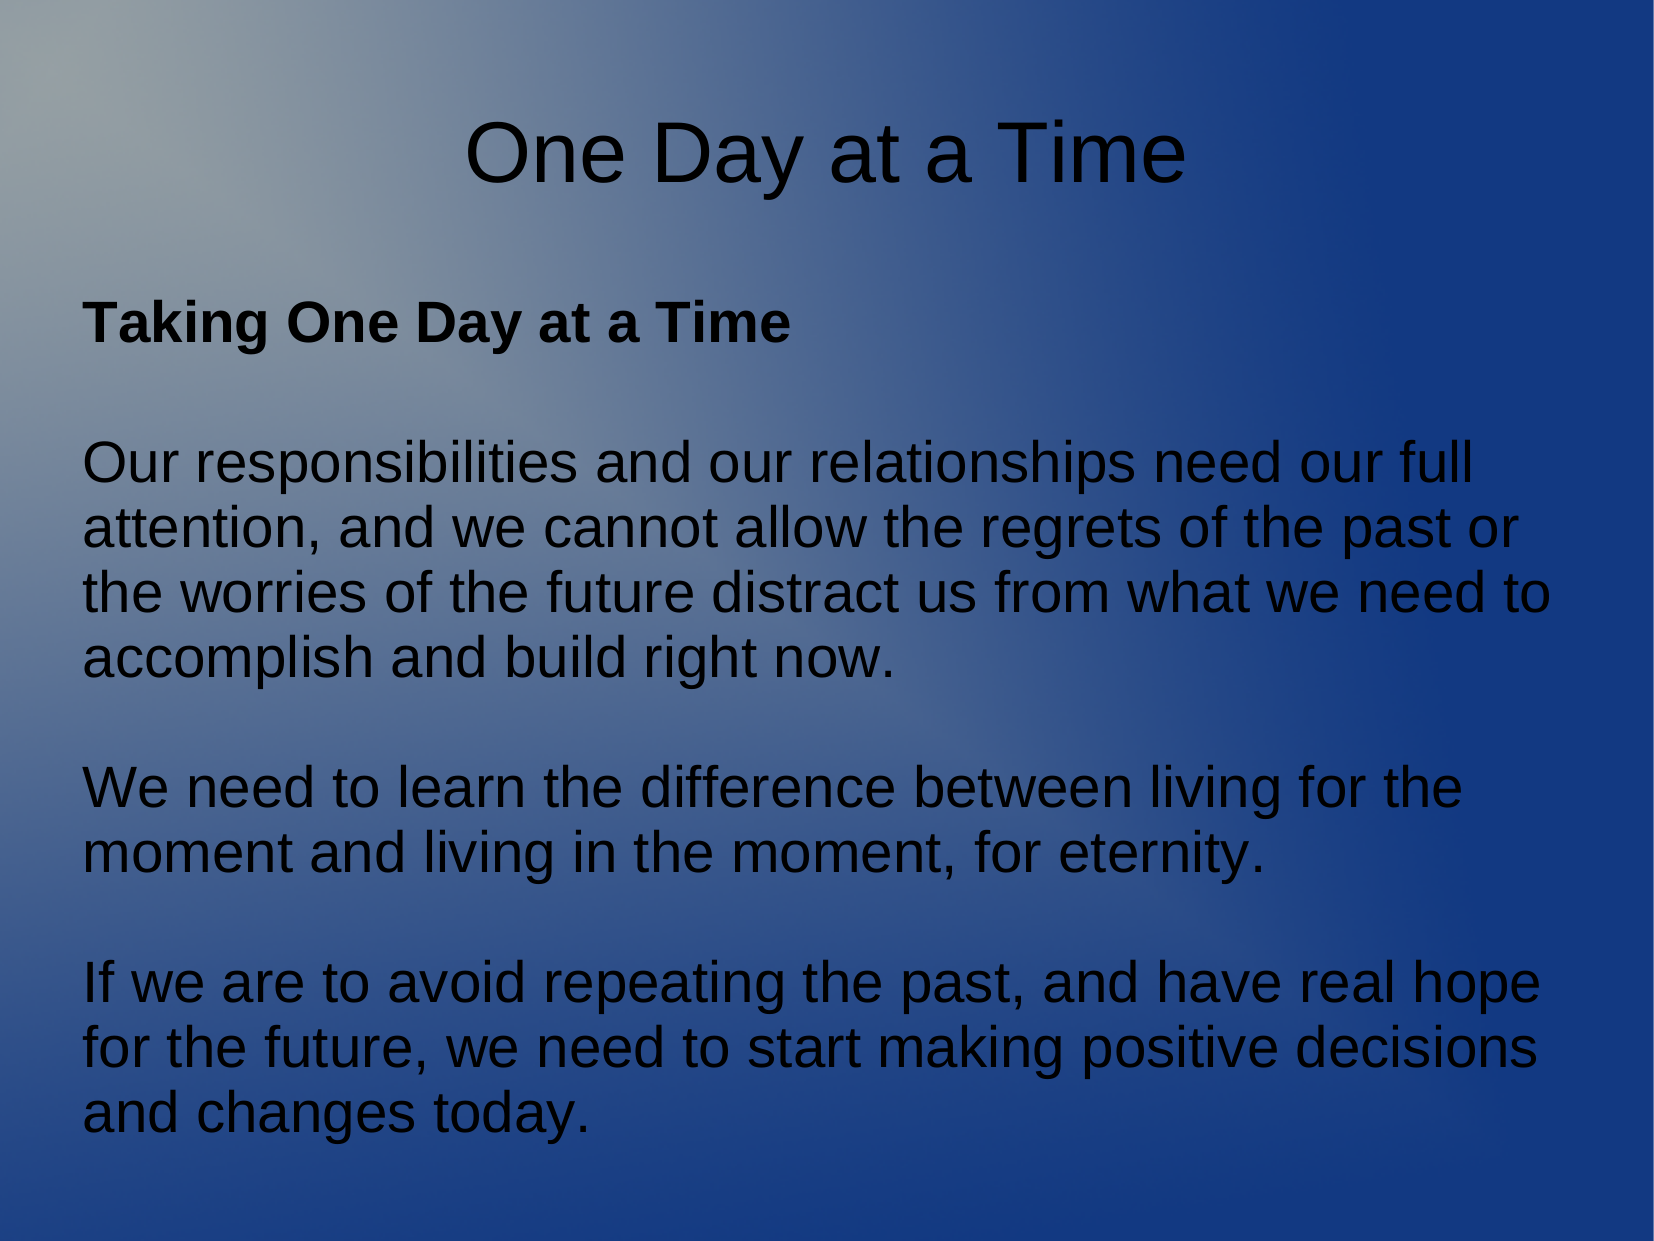

# One Day at a Time
Taking One Day at a Time
Our responsibilities and our relationships need our full attention, and we cannot allow the regrets of the past or the worries of the future distract us from what we need to accomplish and build right now.
We need to learn the difference between living for the moment and living in the moment, for eternity.
If we are to avoid repeating the past, and have real hope for the future, we need to start making positive decisions and changes today.